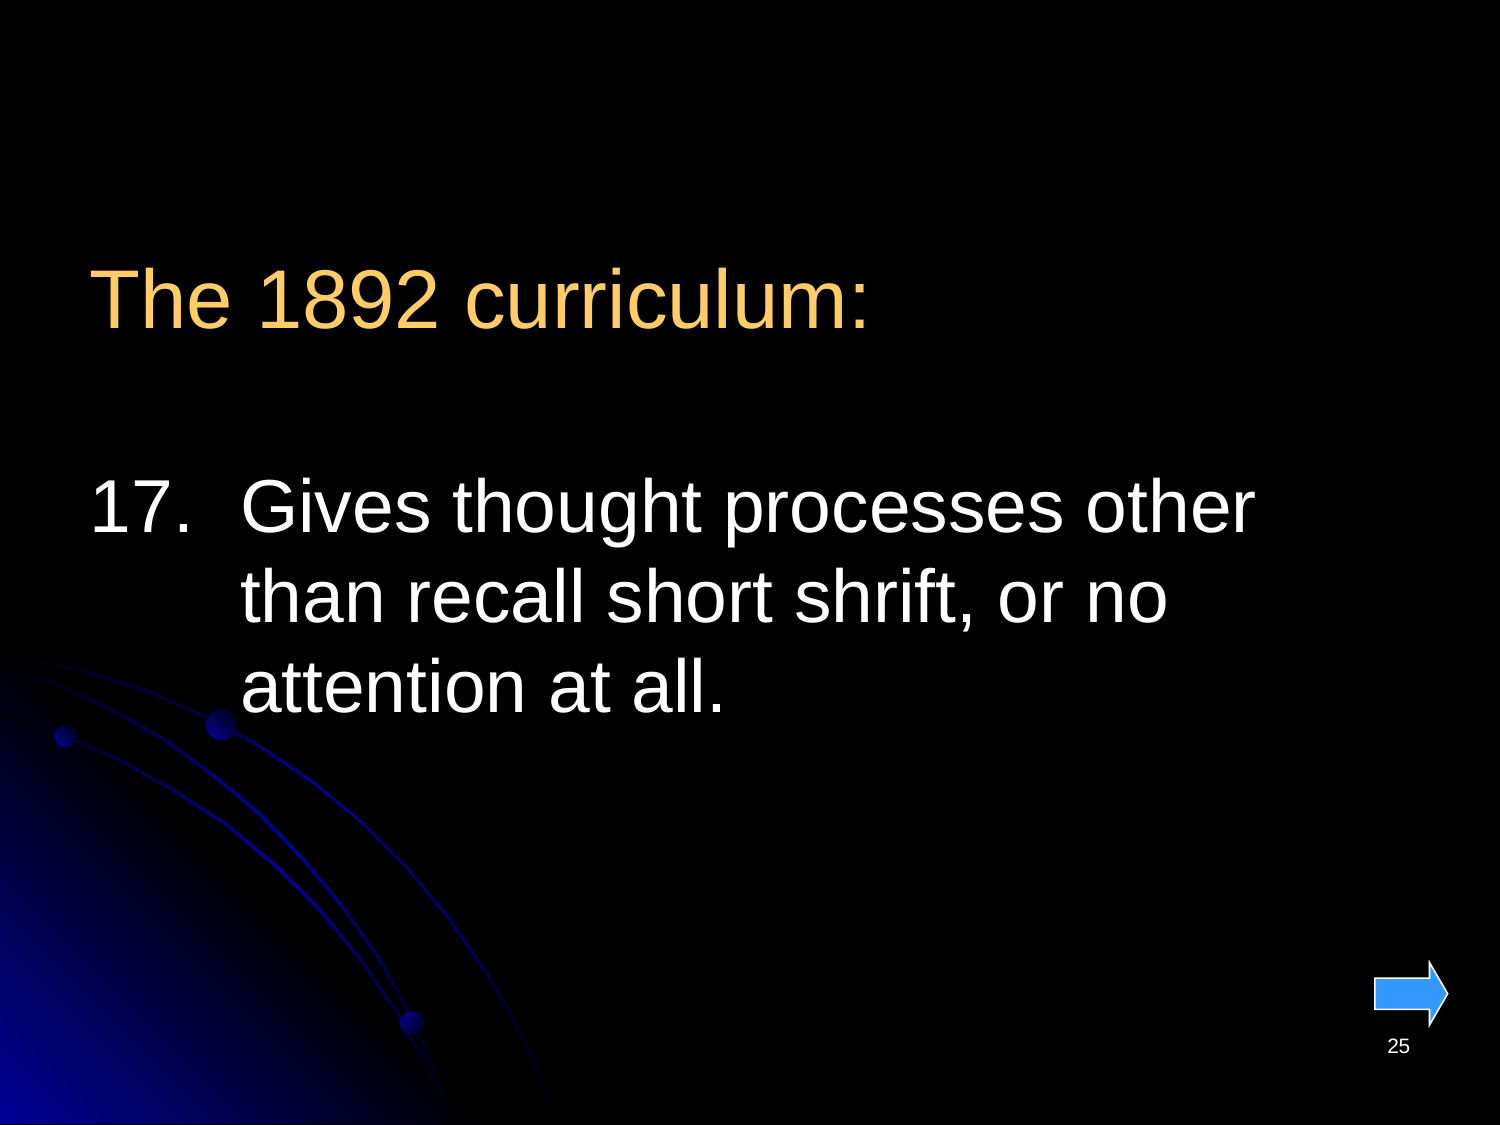

The 1892 curriculum:
17.	Gives thought processes other than recall short shrift, or no attention at all.
25